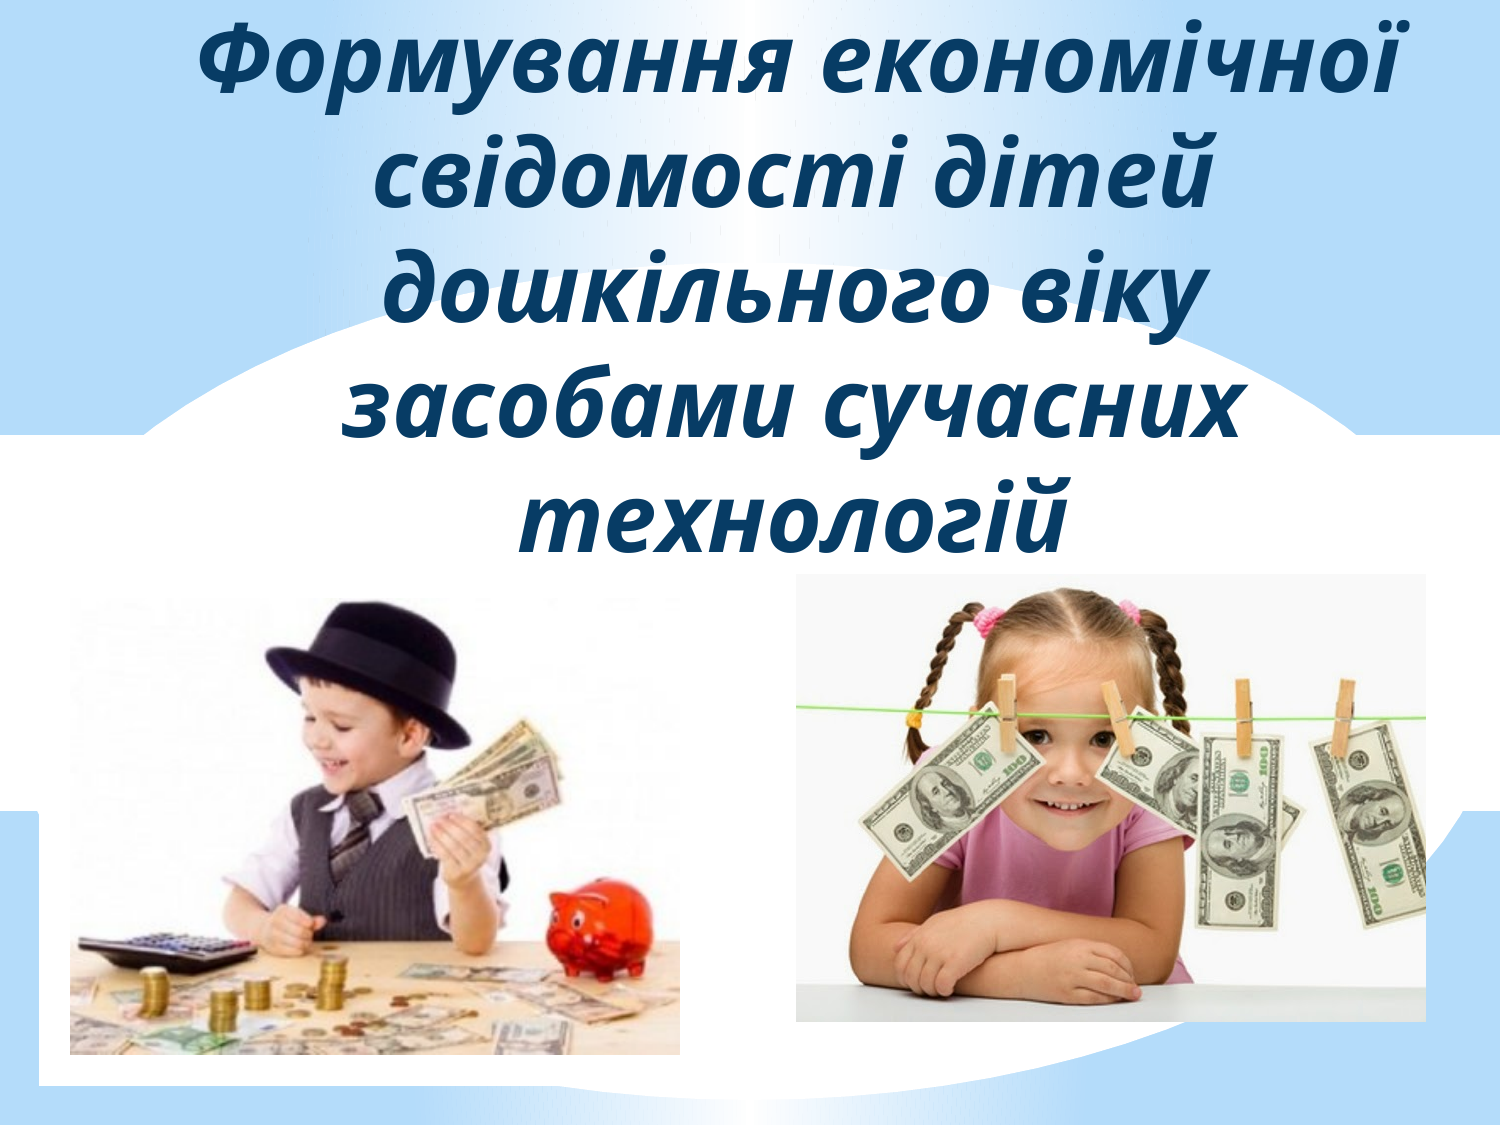

# Формування економічної свідомості дітей дошкільного віку засобами сучасних технологій